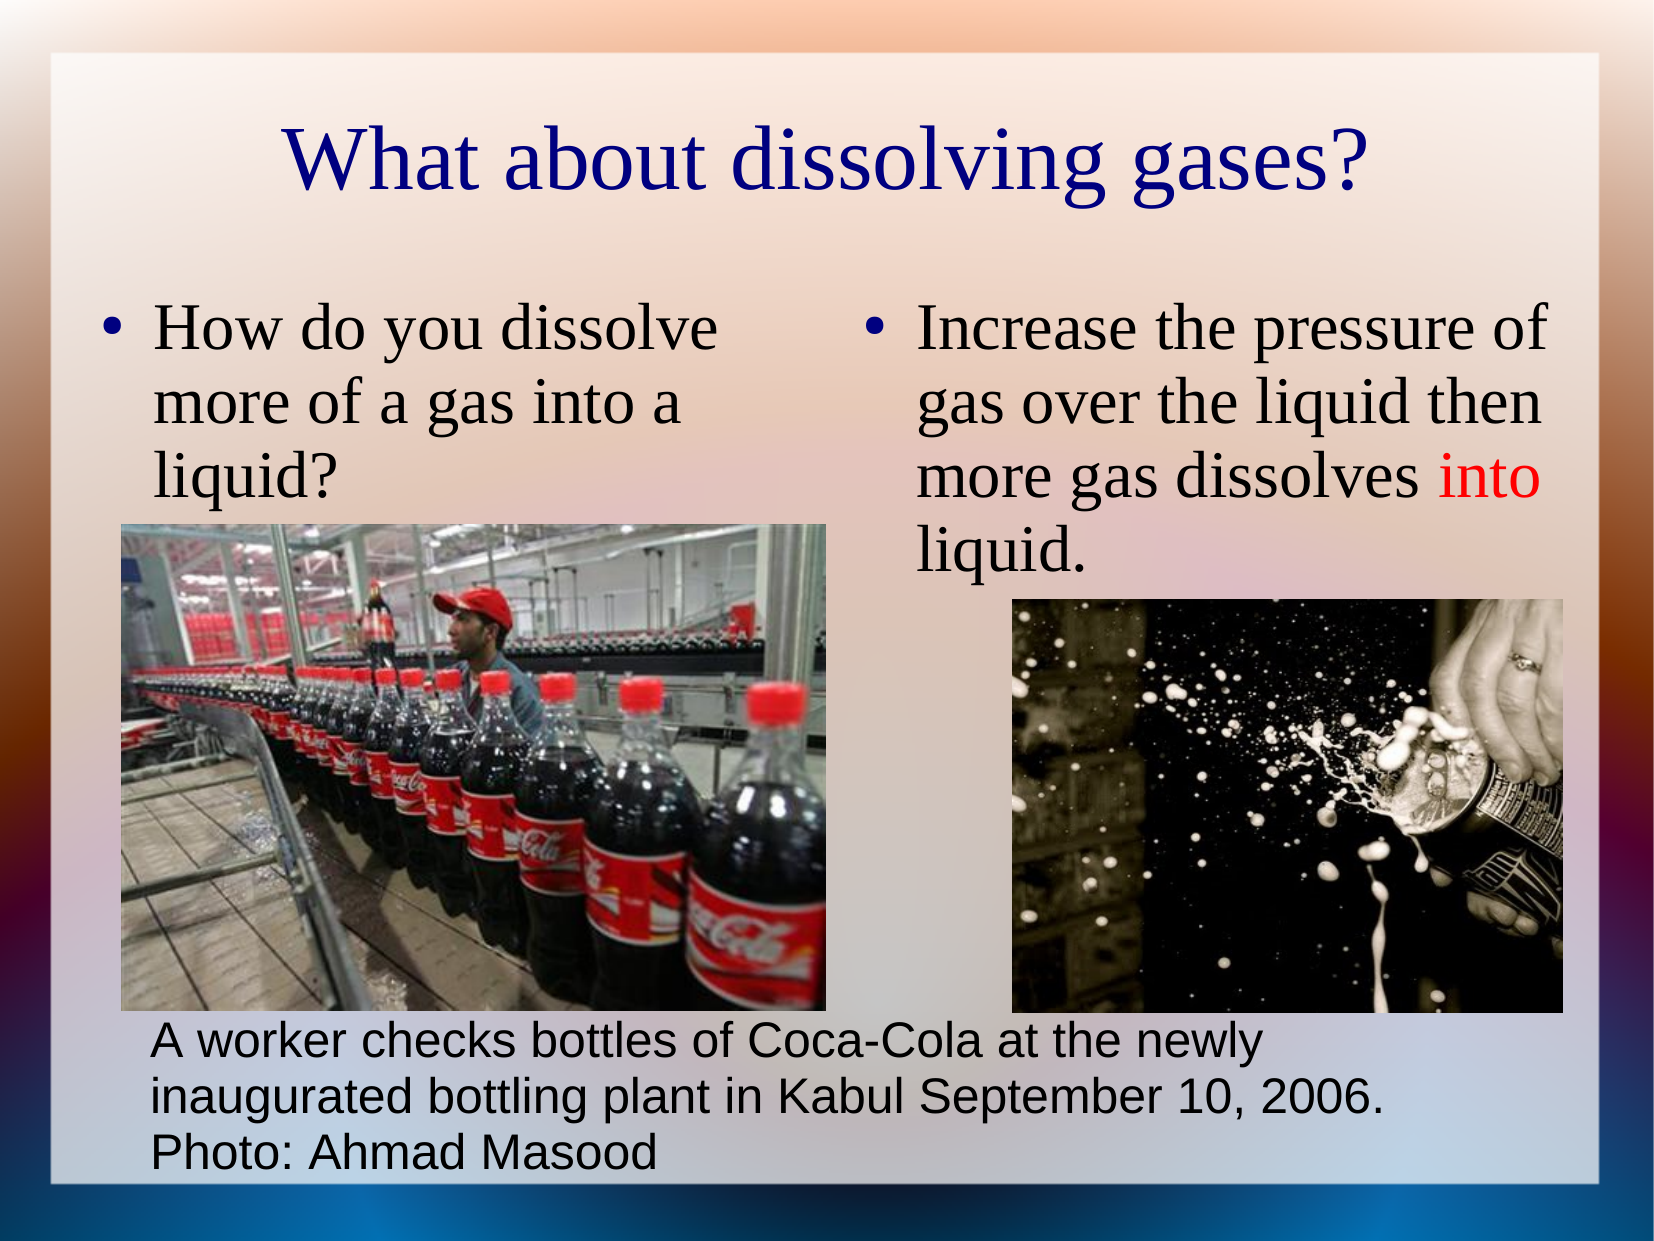

# What about dissolving gases?
How do you dissolve more of a gas into a liquid?
Increase the pressure of gas over the liquid then more gas dissolves into liquid.
A worker checks bottles of Coca-Cola at the newly inaugurated bottling plant in Kabul September 10, 2006.
Photo: Ahmad Masood